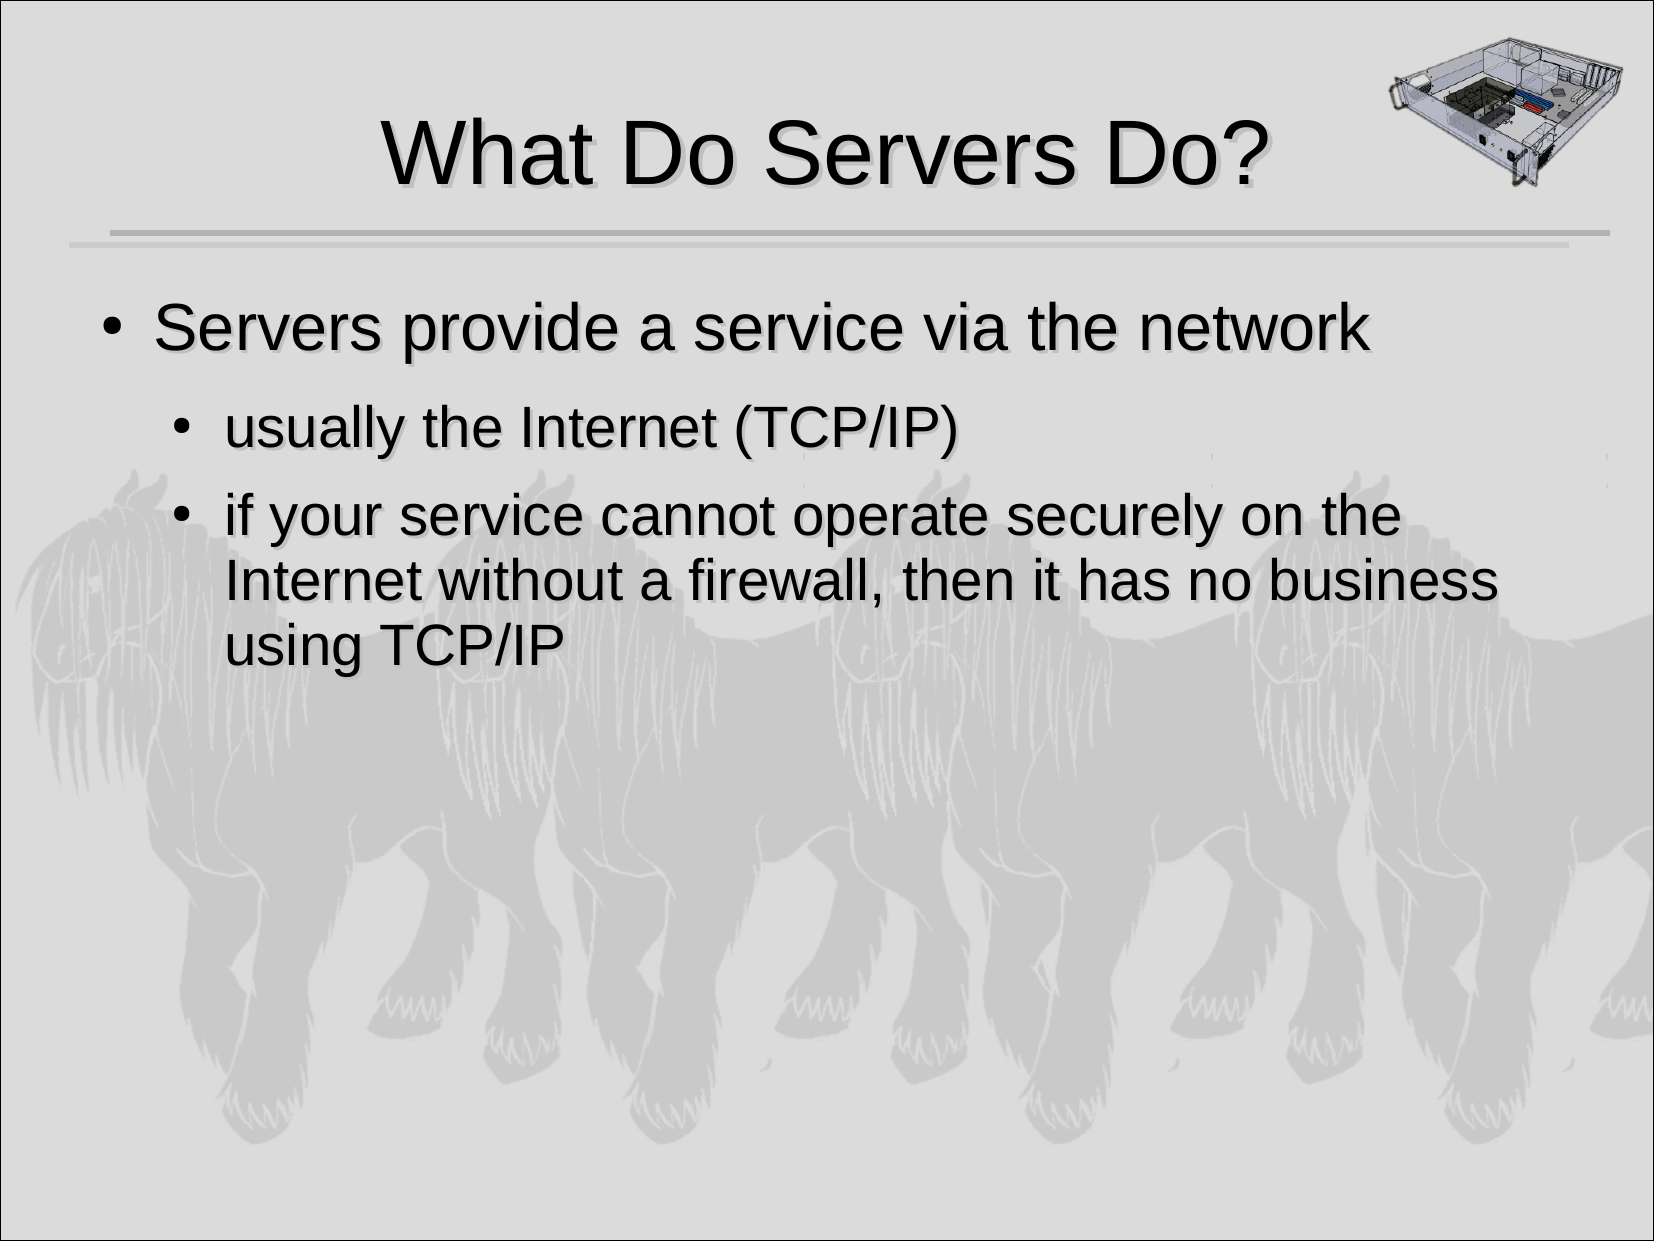

# What Do Servers Do?
Servers provide a service via the network
usually the Internet (TCP/IP)
if your service cannot operate securely on the Internet without a firewall, then it has no business using TCP/IP